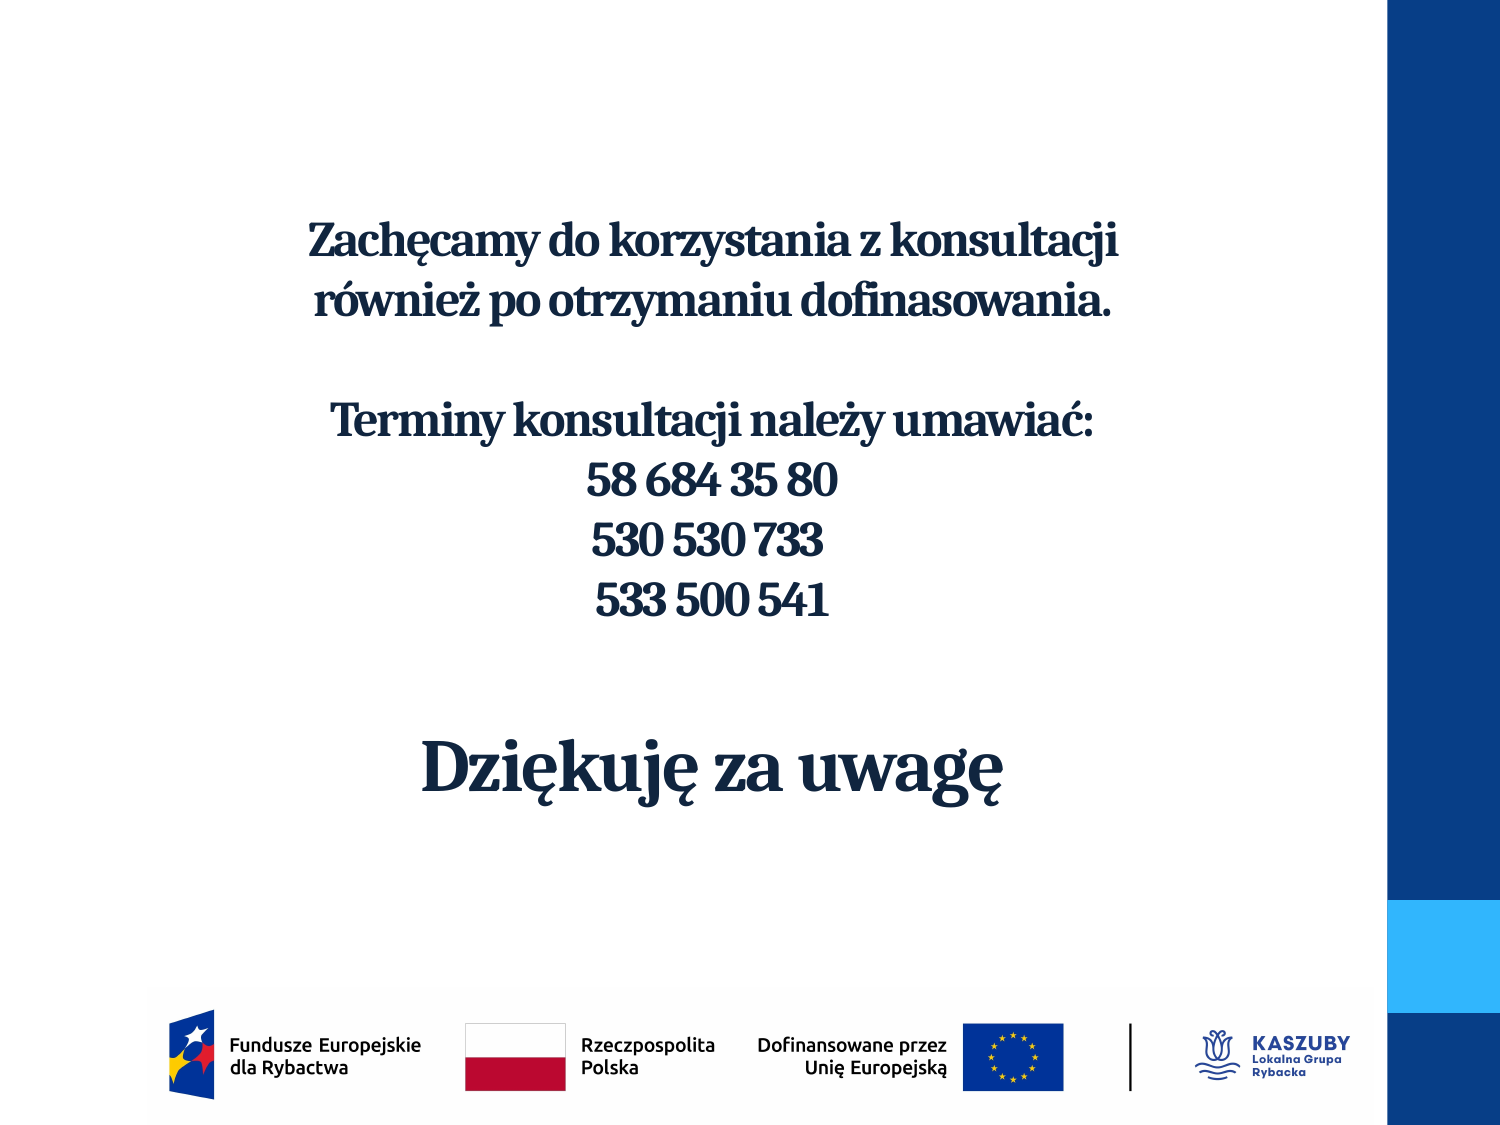

# Zachęcamy do korzystania z konsultacji również po otrzymaniu dofinasowania. Terminy konsultacji należy umawiać: 58 684 35 80 530 530 733 533 500 541 Dziękuję za uwagę